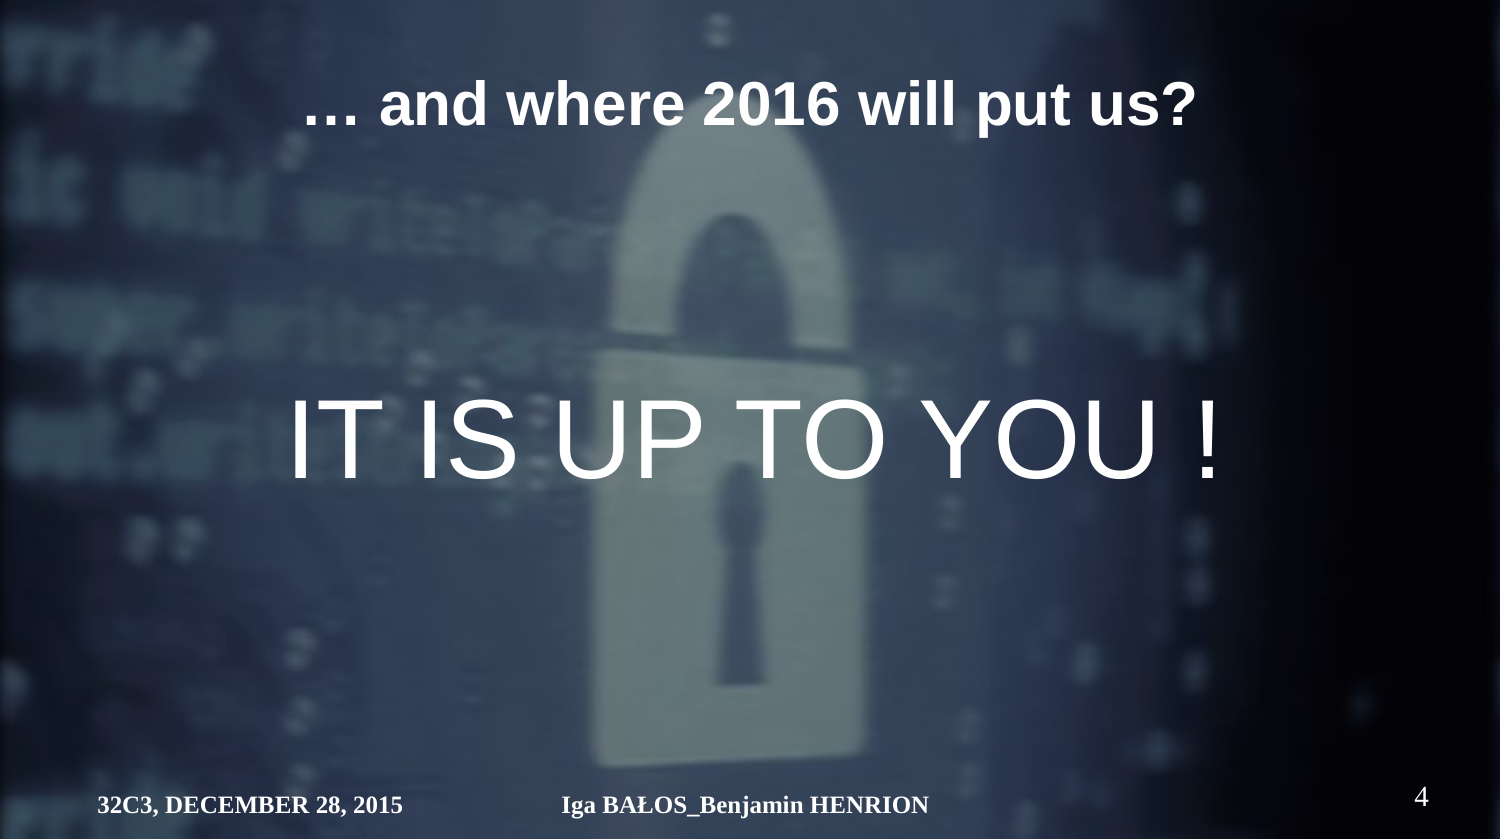

# … and where 2016 will put us?
IT IS UP TO YOU !
4
32C3, DECEMBER 22, 2015
Iga BAŁOS_Benjamin HENRION